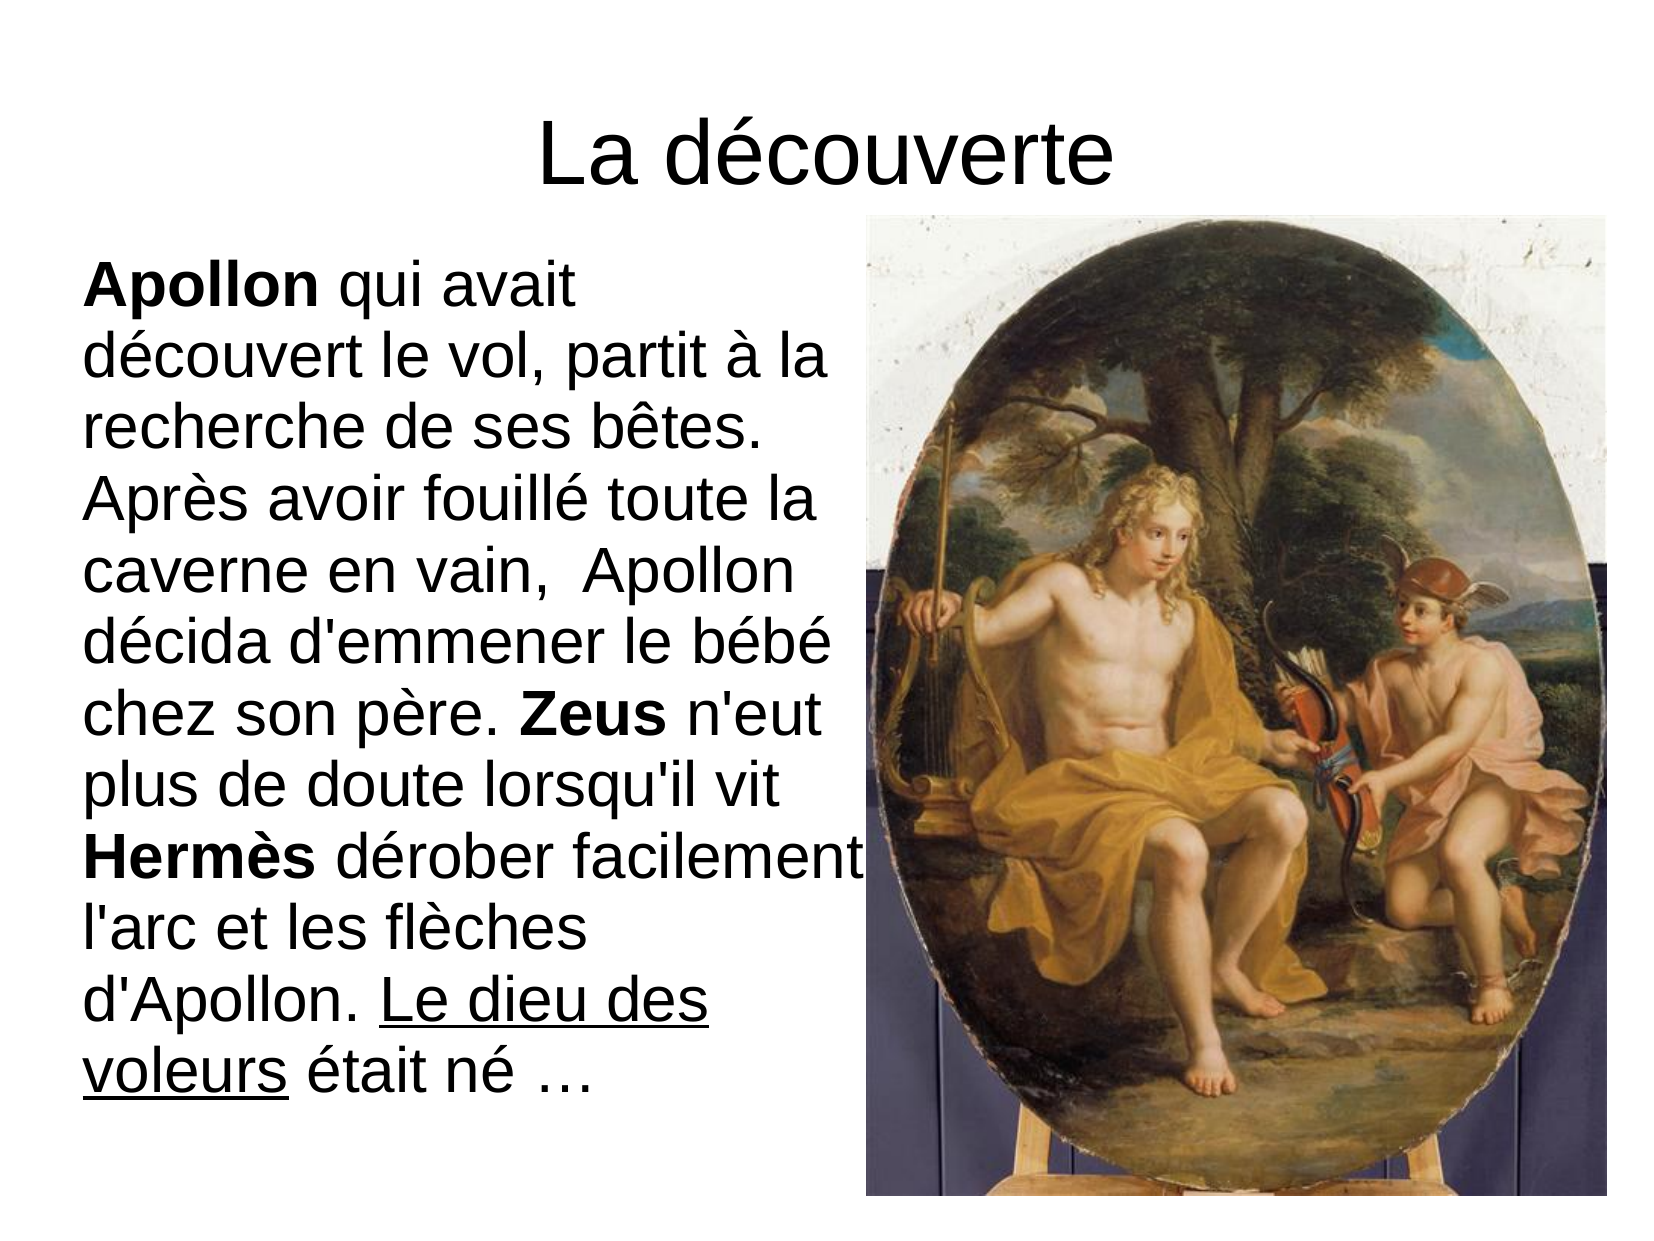

# La découverte
Apollon qui avait découvert le vol, partit à la recherche de ses bêtes. Après avoir fouillé toute la caverne en vain, Apollon décida d'emmener le bébé chez son père. Zeus n'eut plus de doute lorsqu'il vit Hermès dérober facilement l'arc et les flèches d'Apollon. Le dieu des voleurs était né …